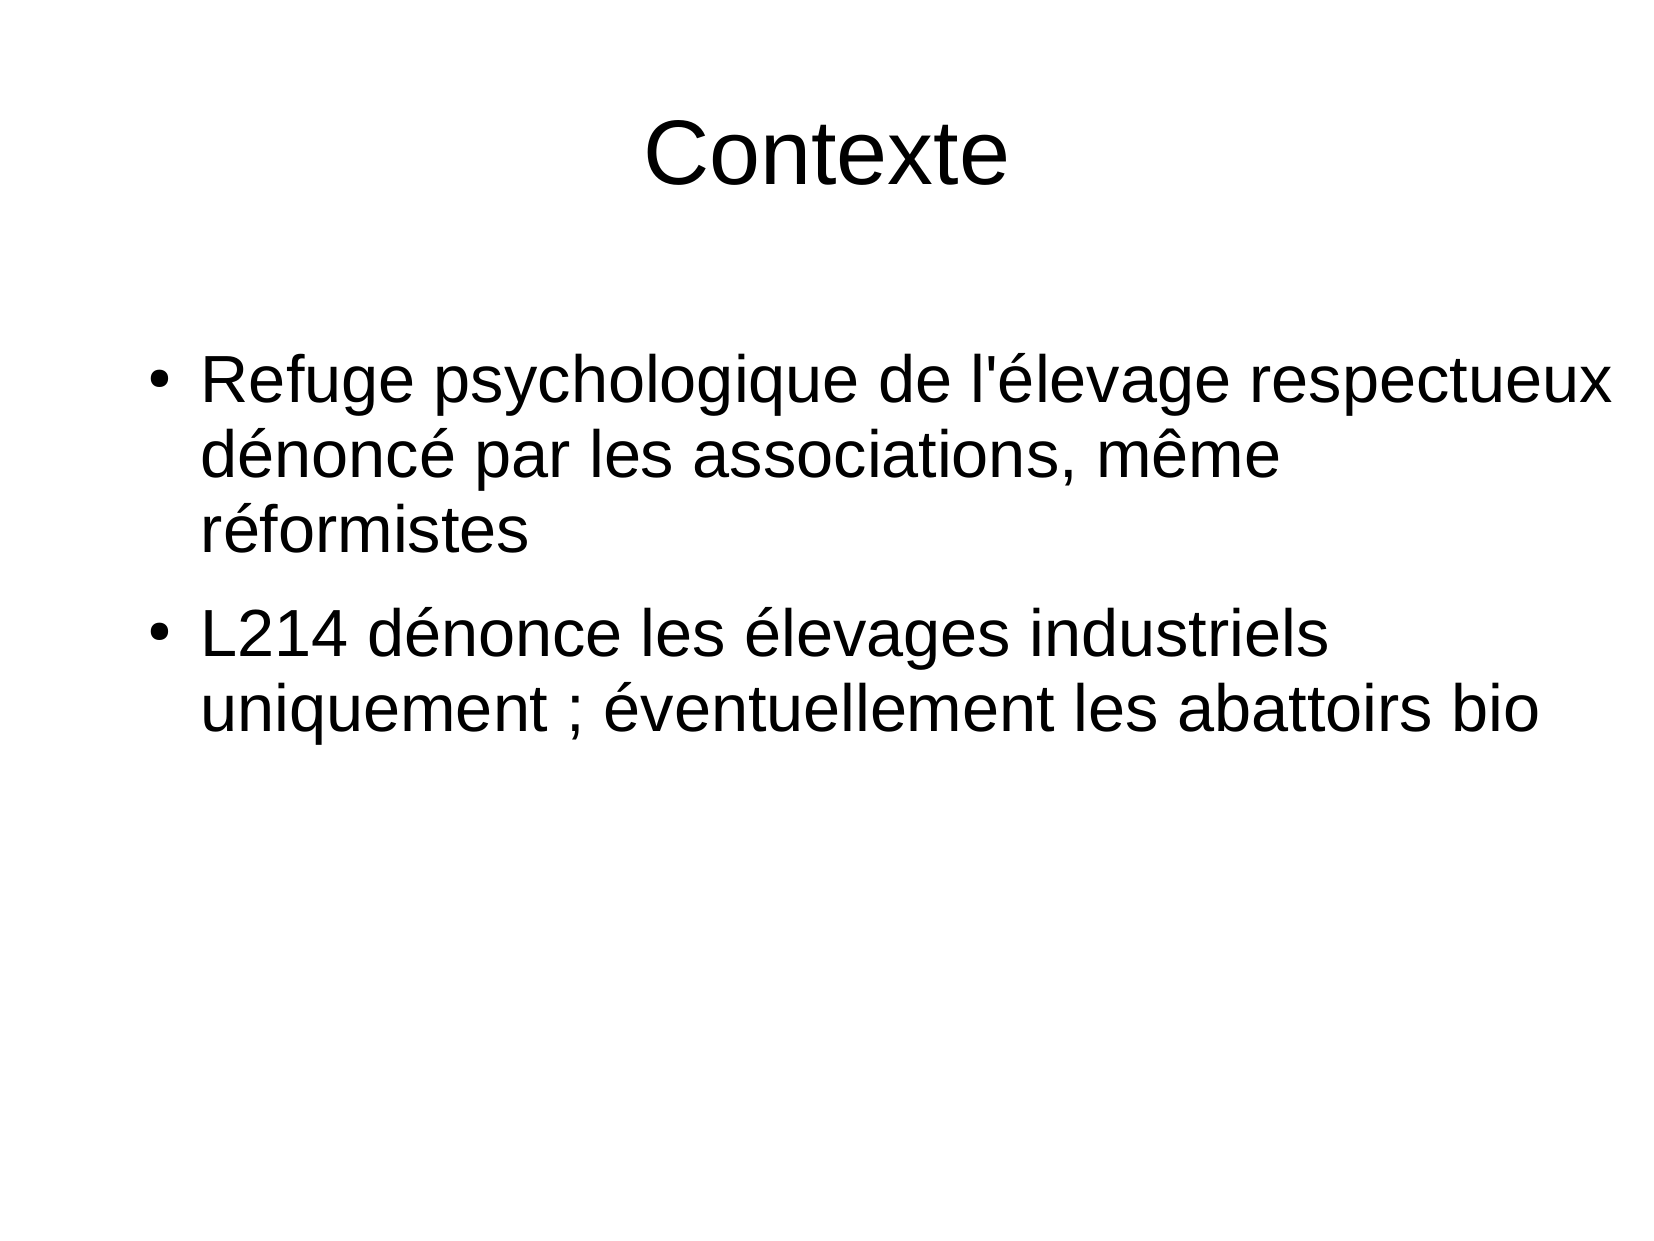

# Contexte
Refuge psychologique de l'élevage respectueux dénoncé par les associations, même réformistes
L214 dénonce les élevages industriels uniquement ; éventuellement les abattoirs bio